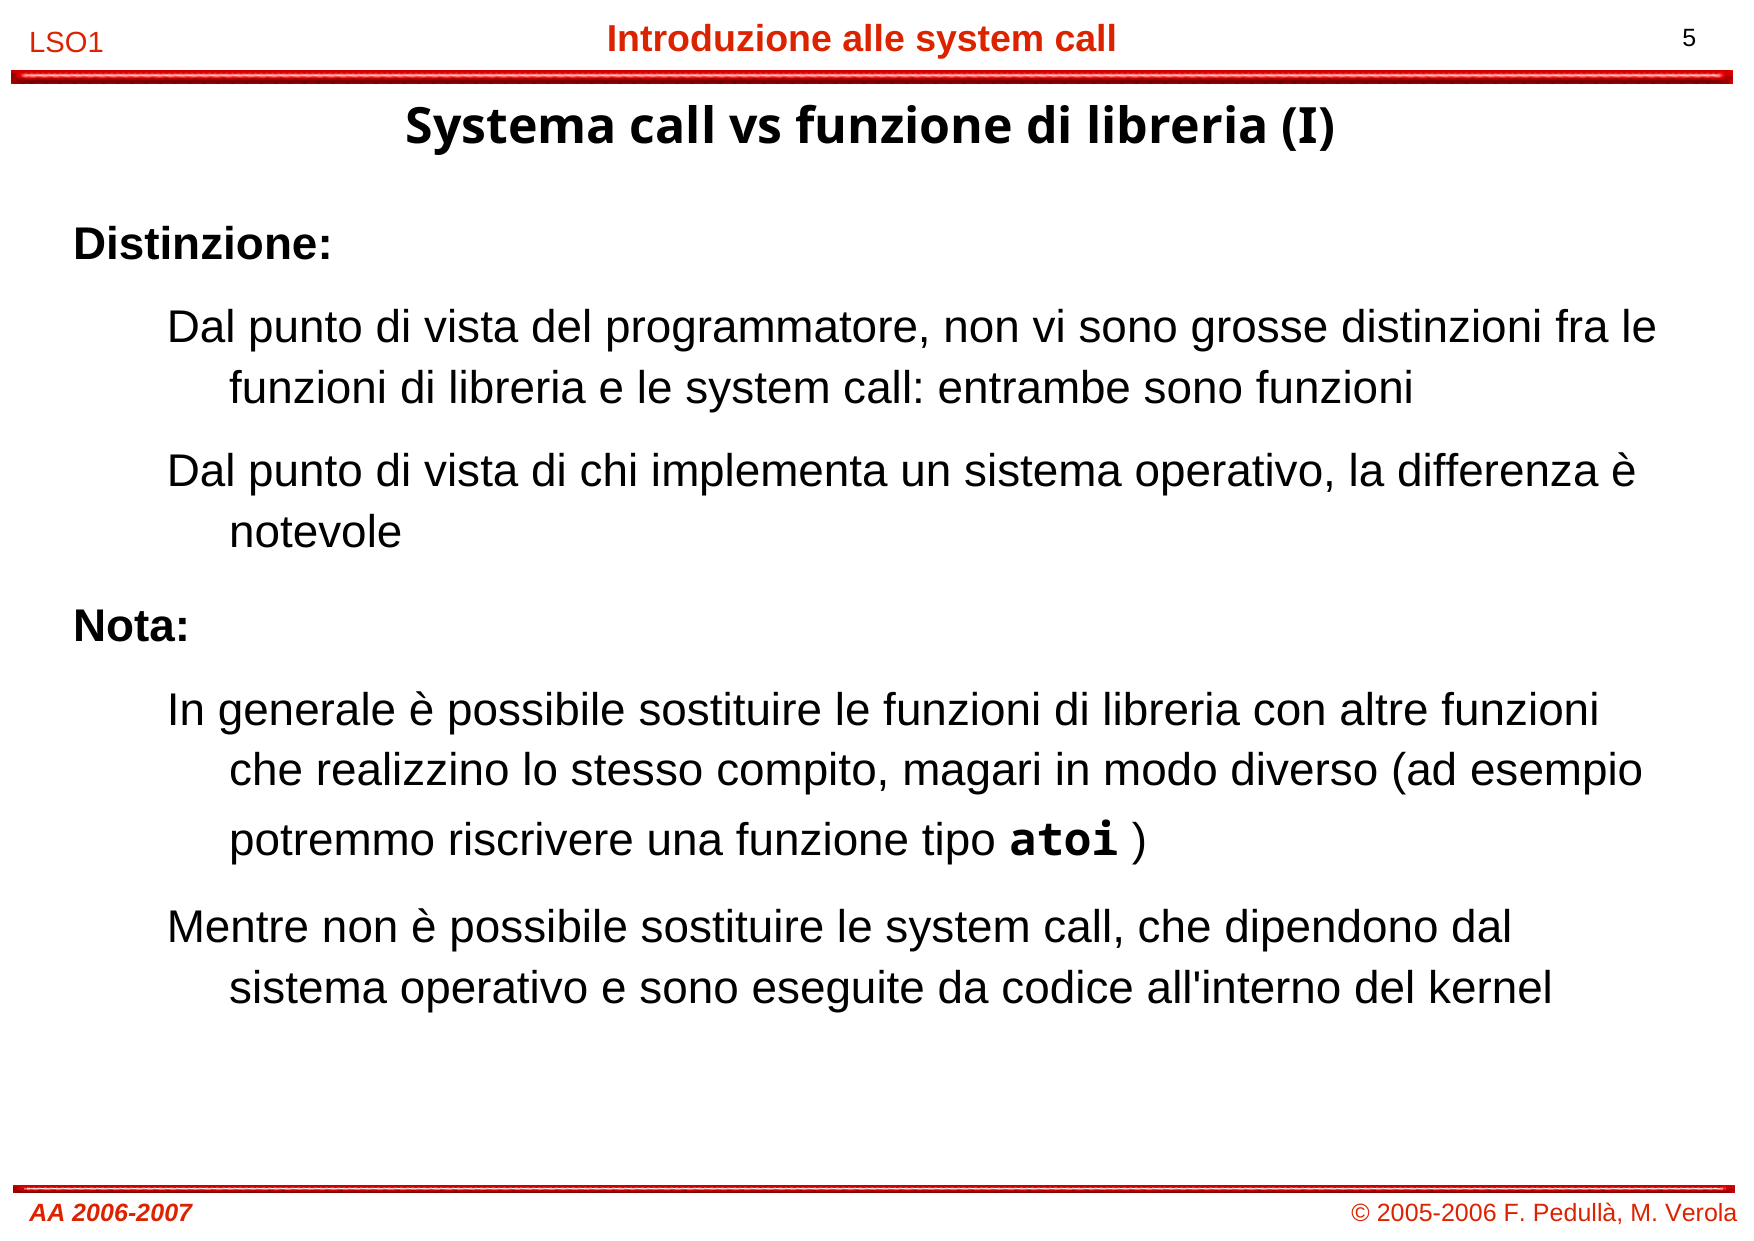

# Systema call vs funzione di libreria (I)
Distinzione:
Dal punto di vista del programmatore, non vi sono grosse distinzioni fra le funzioni di libreria e le system call: entrambe sono funzioni
Dal punto di vista di chi implementa un sistema operativo, la differenza è notevole
Nota:
In generale è possibile sostituire le funzioni di libreria con altre funzioni che realizzino lo stesso compito, magari in modo diverso (ad esempio potremmo riscrivere una funzione tipo atoi )
Mentre non è possibile sostituire le system call, che dipendono dal sistema operativo e sono eseguite da codice all'interno del kernel